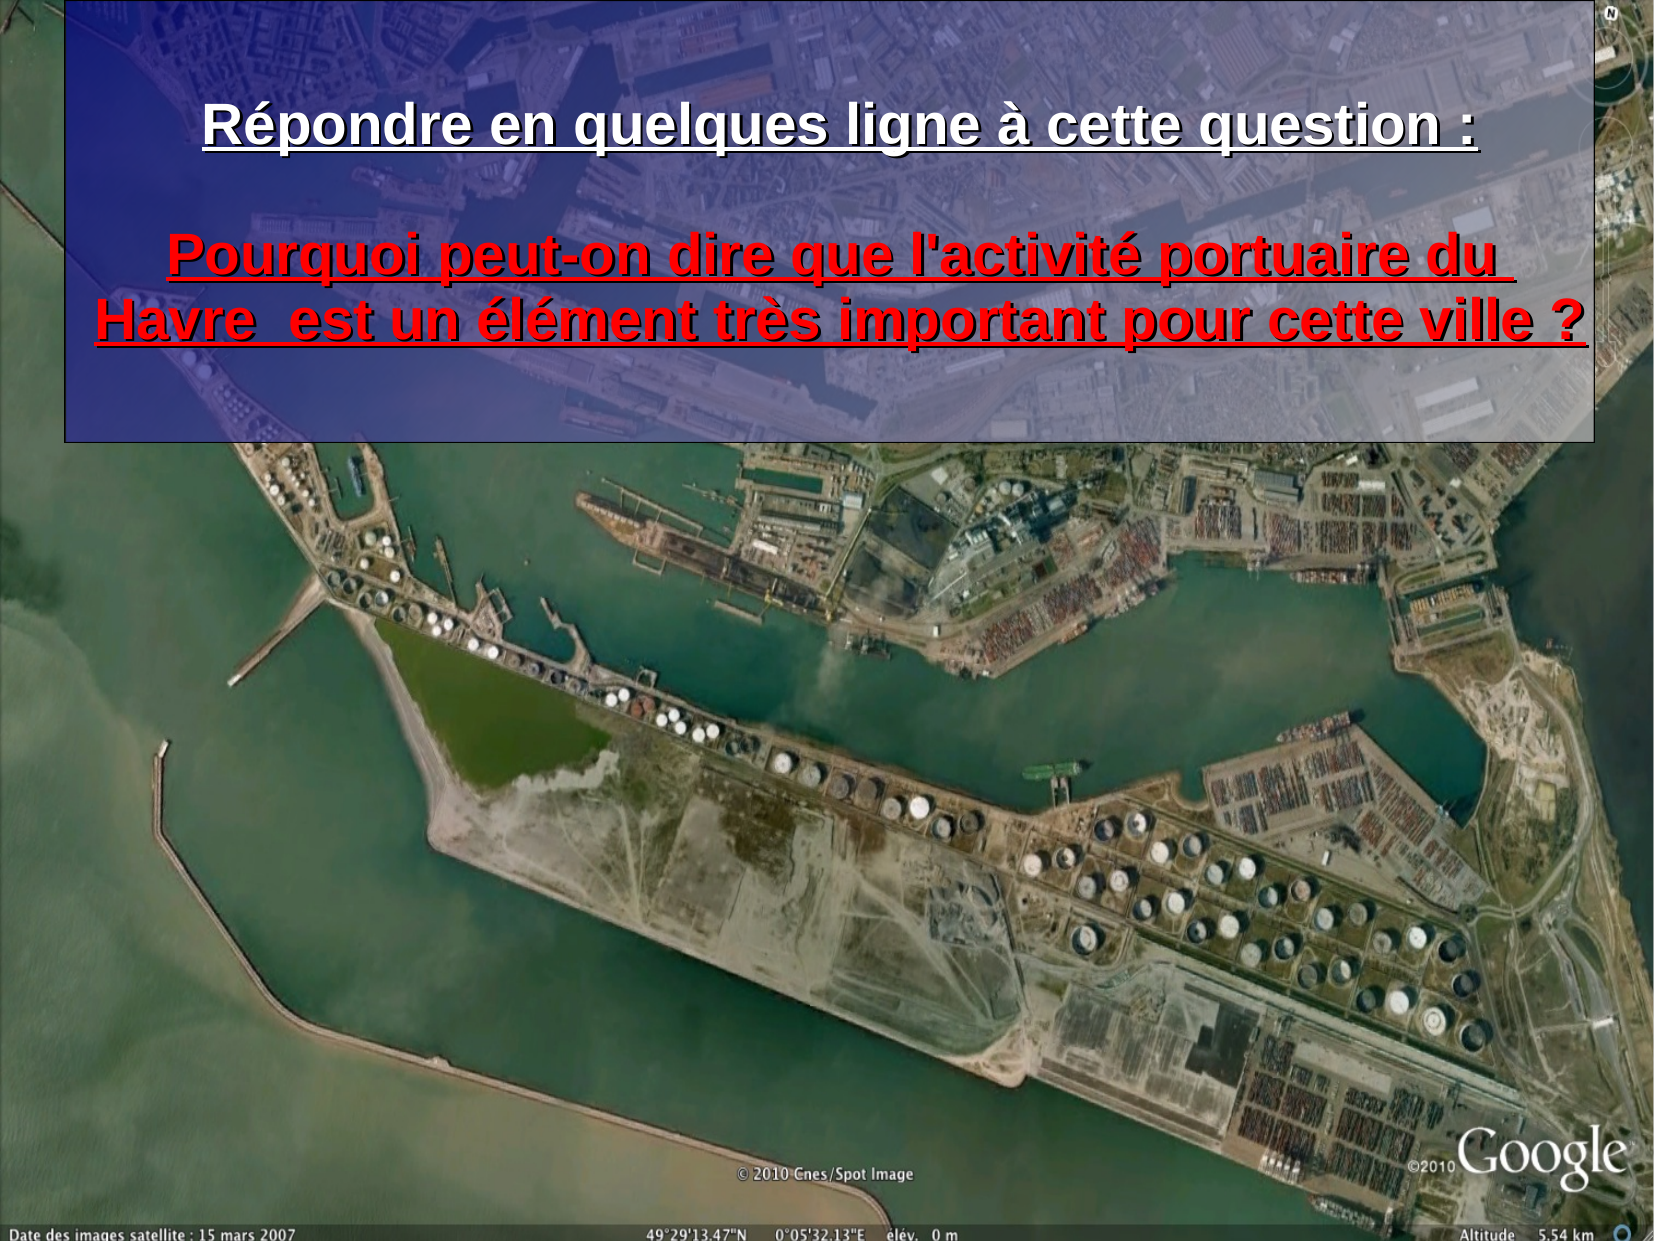

Répondre en quelques ligne à cette question :
Pourquoi peut-on dire que l'activité portuaire du
Havre est un élément très important pour cette ville ?